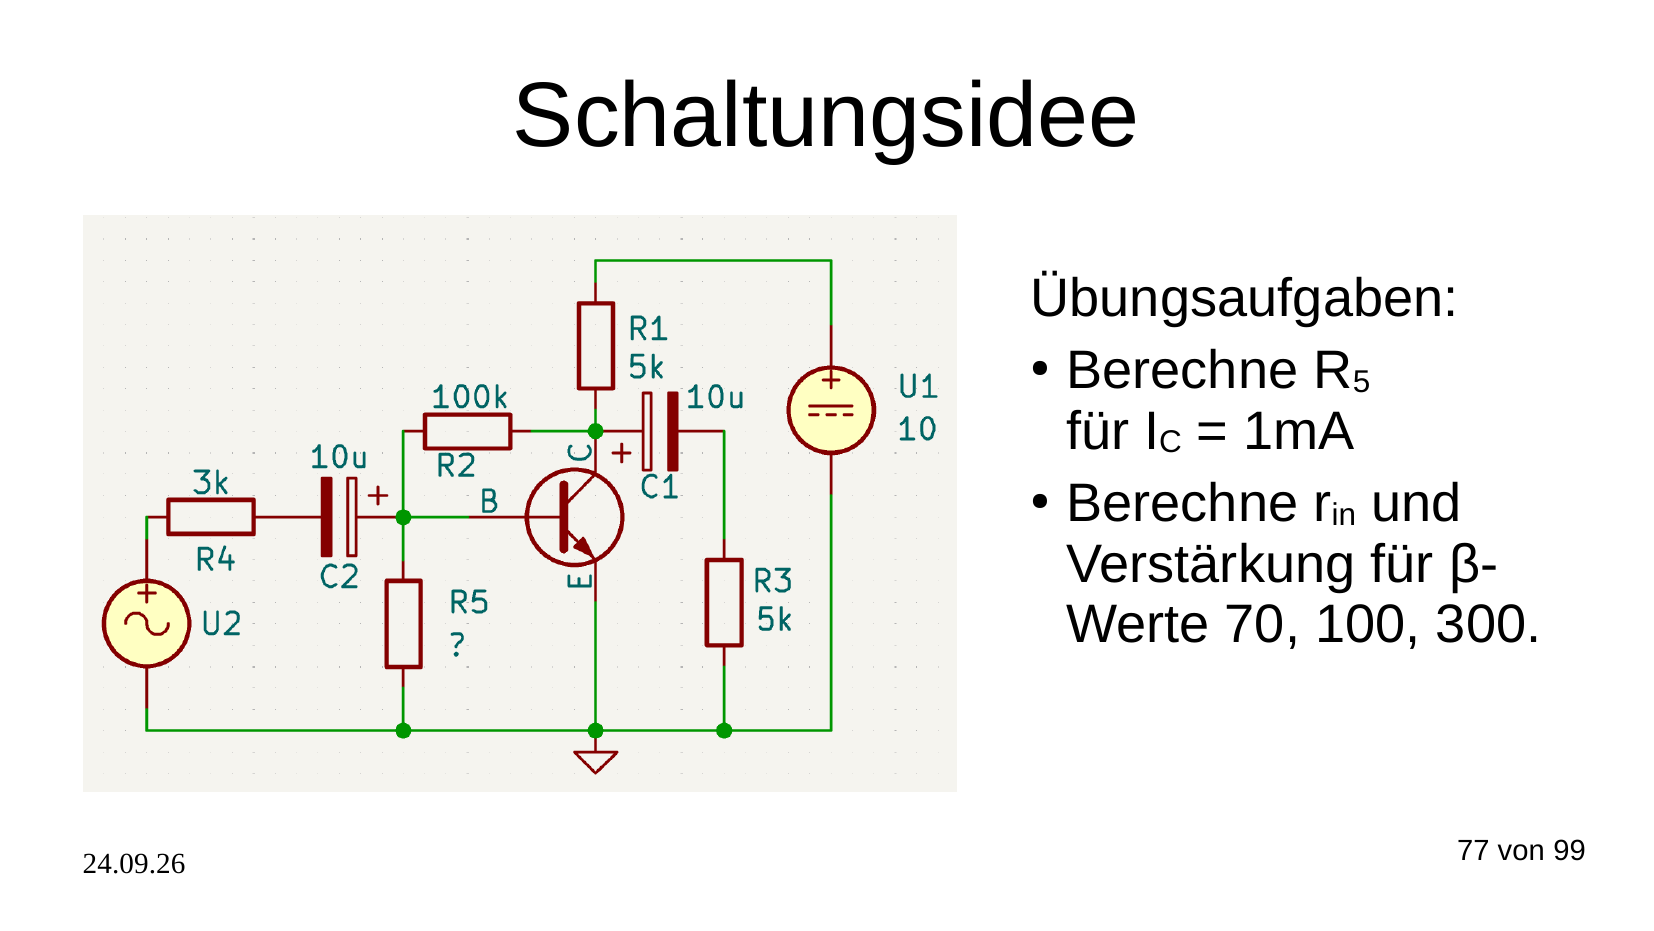

# Schaltungsidee
Übungsaufgaben:
Berechne R5
für IC = 1mA
Berechne rin und Verstärkung für β-Werte 70, 100, 300.
77